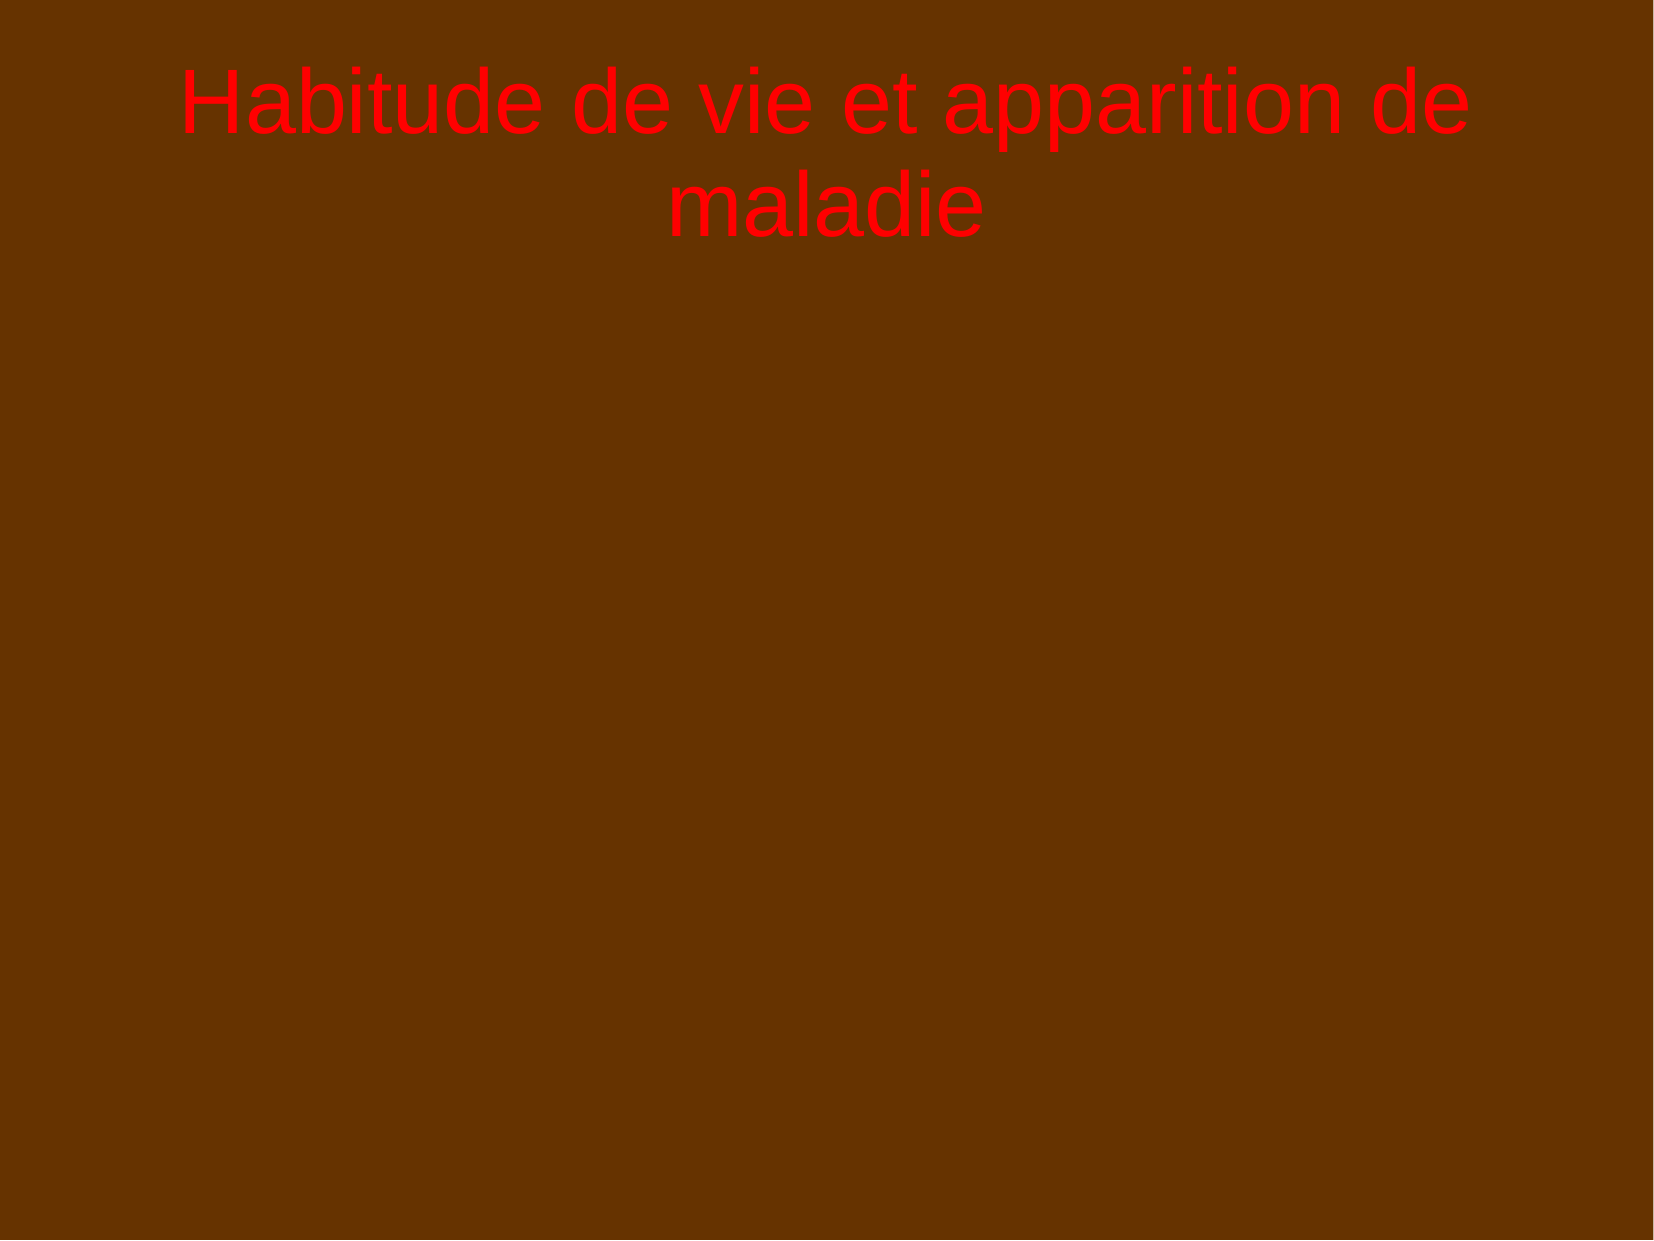

# Habitude de vie et apparition de maladie